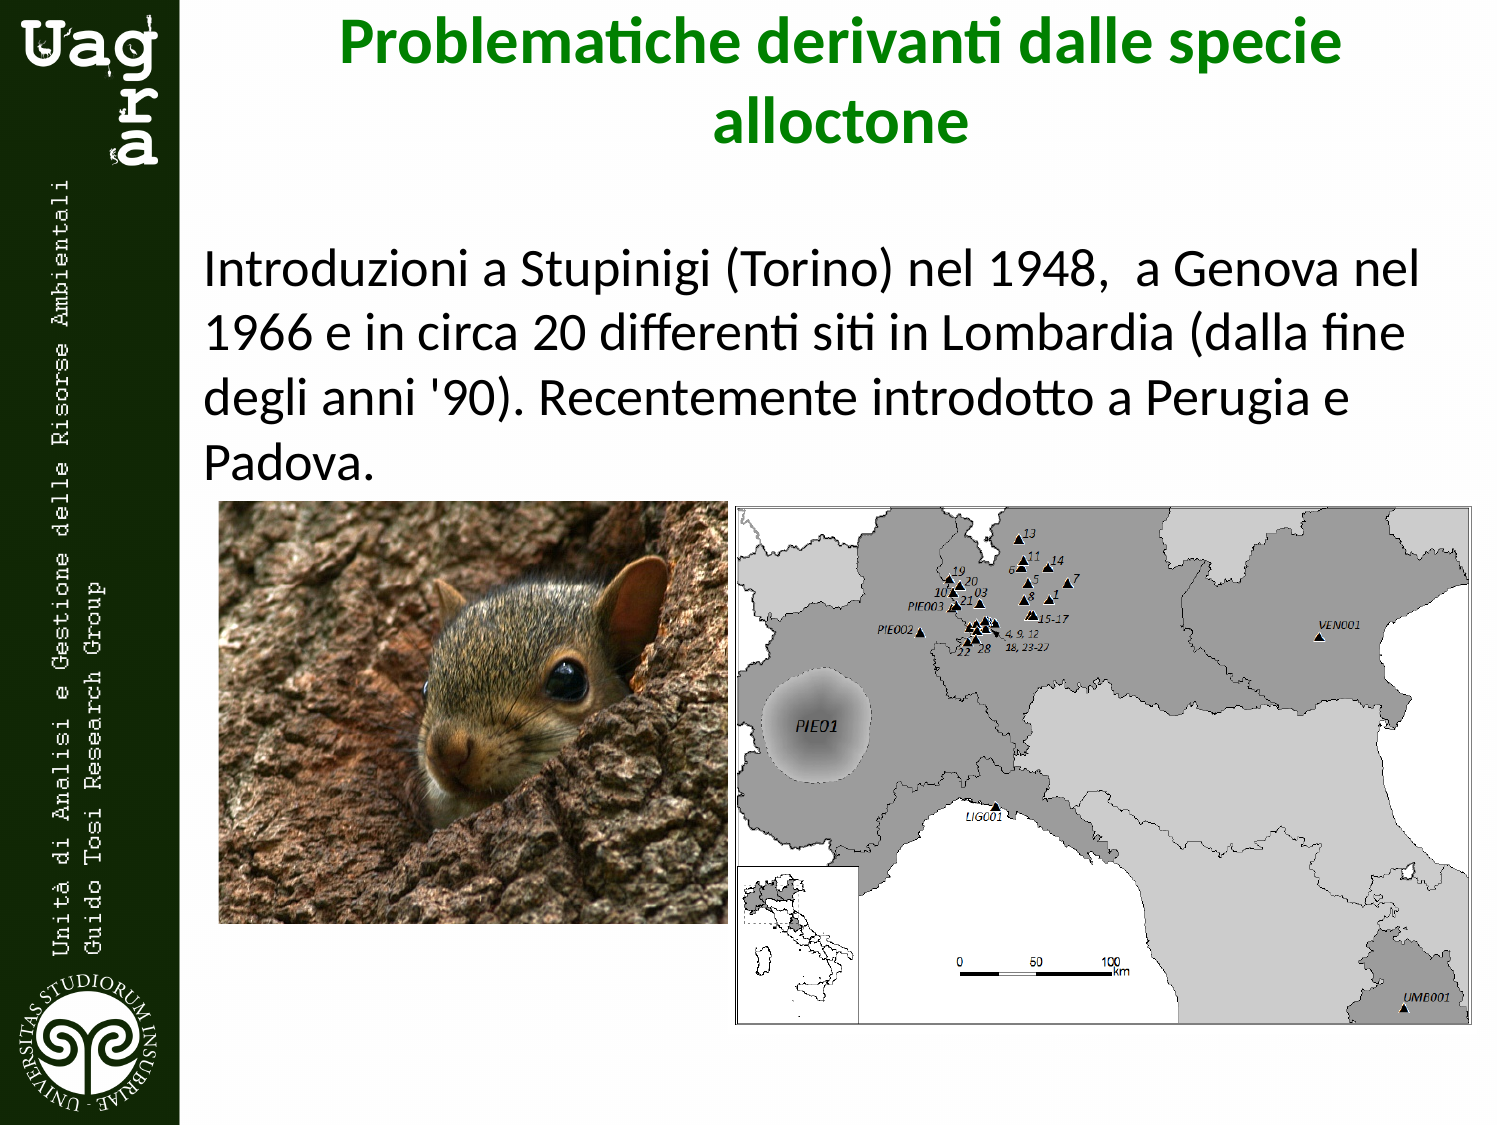

Problematiche derivanti dalle specie alloctone
Introduzioni a Stupinigi (Torino) nel 1948, a Genova nel 1966 e in circa 20 differenti siti in Lombardia (dalla fine degli anni '90). Recentemente introdotto a Perugia e Padova.